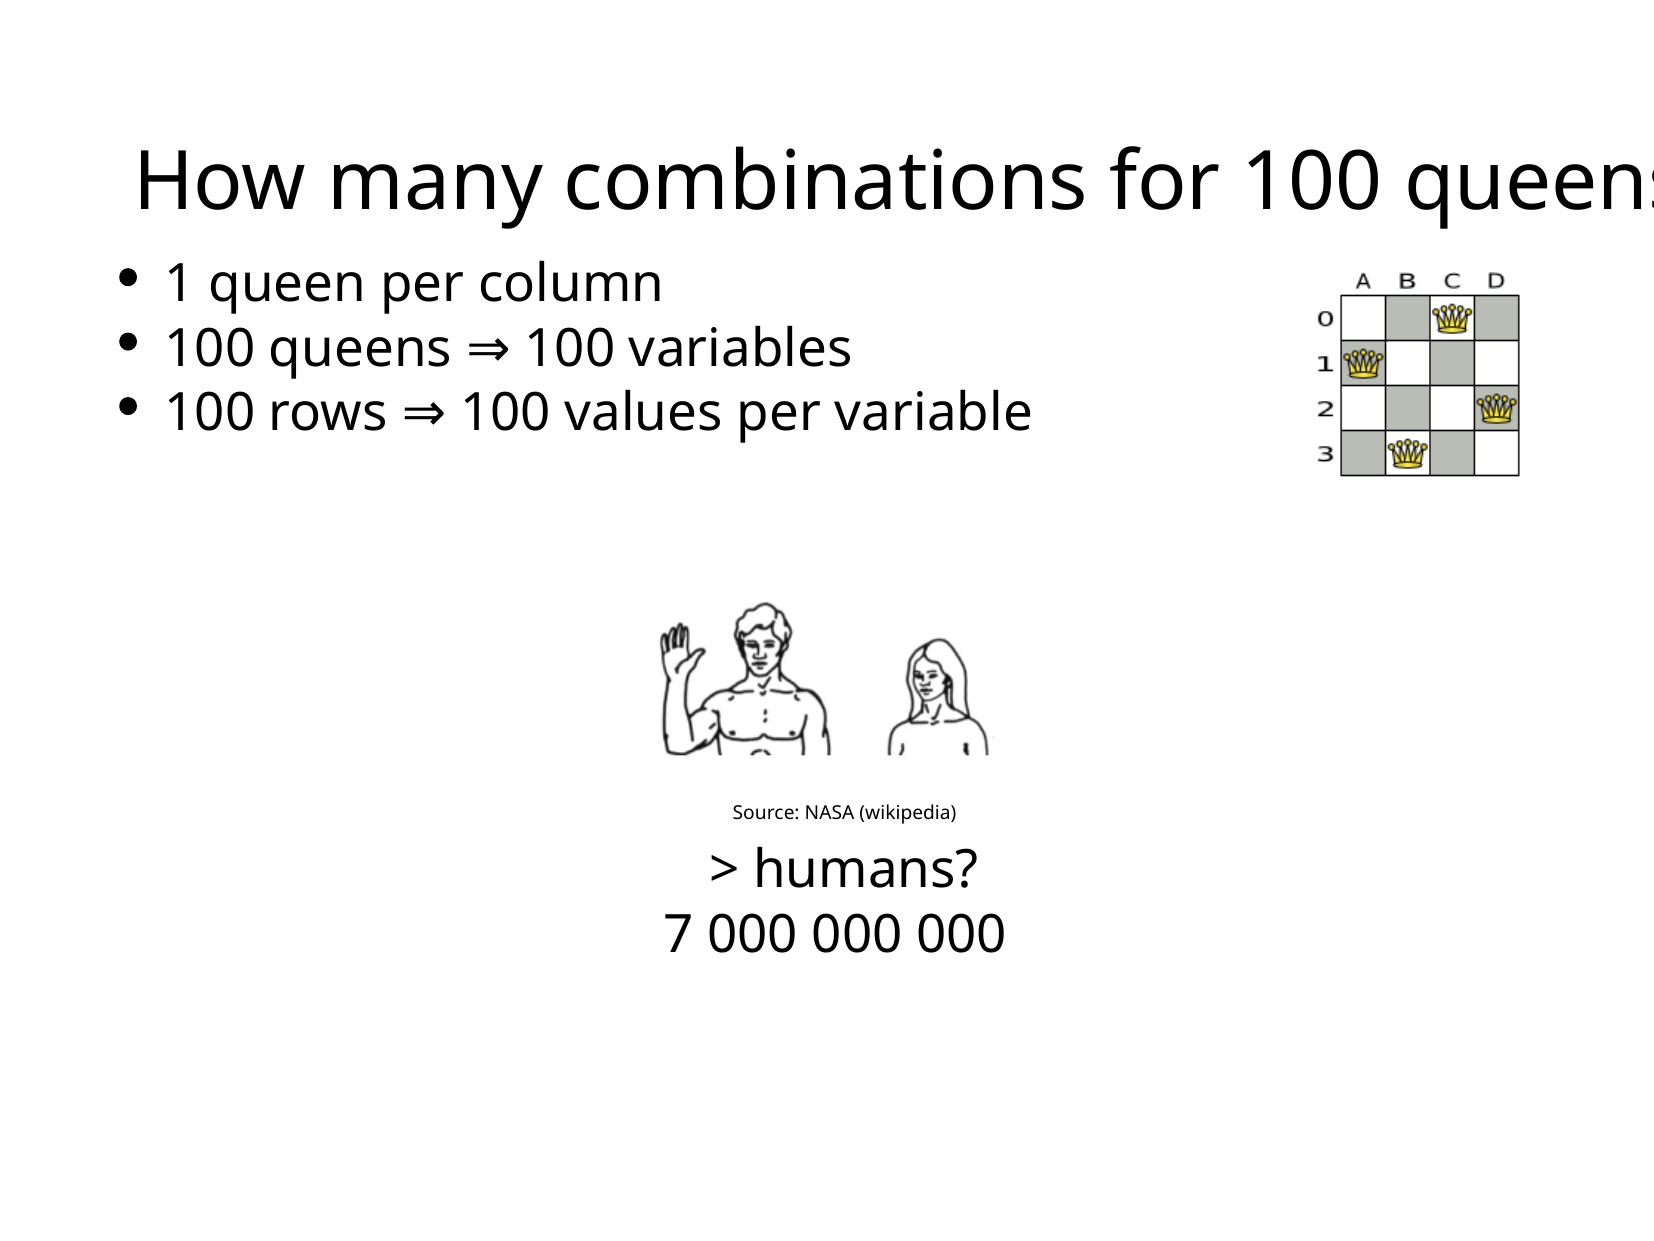

How many combinations for 100 queens?
1 queen per column
100 queens ⇒ 100 variables
100 rows ⇒ 100 values per variable
Source: NASA (wikipedia)
> humans?
7 000 000 000